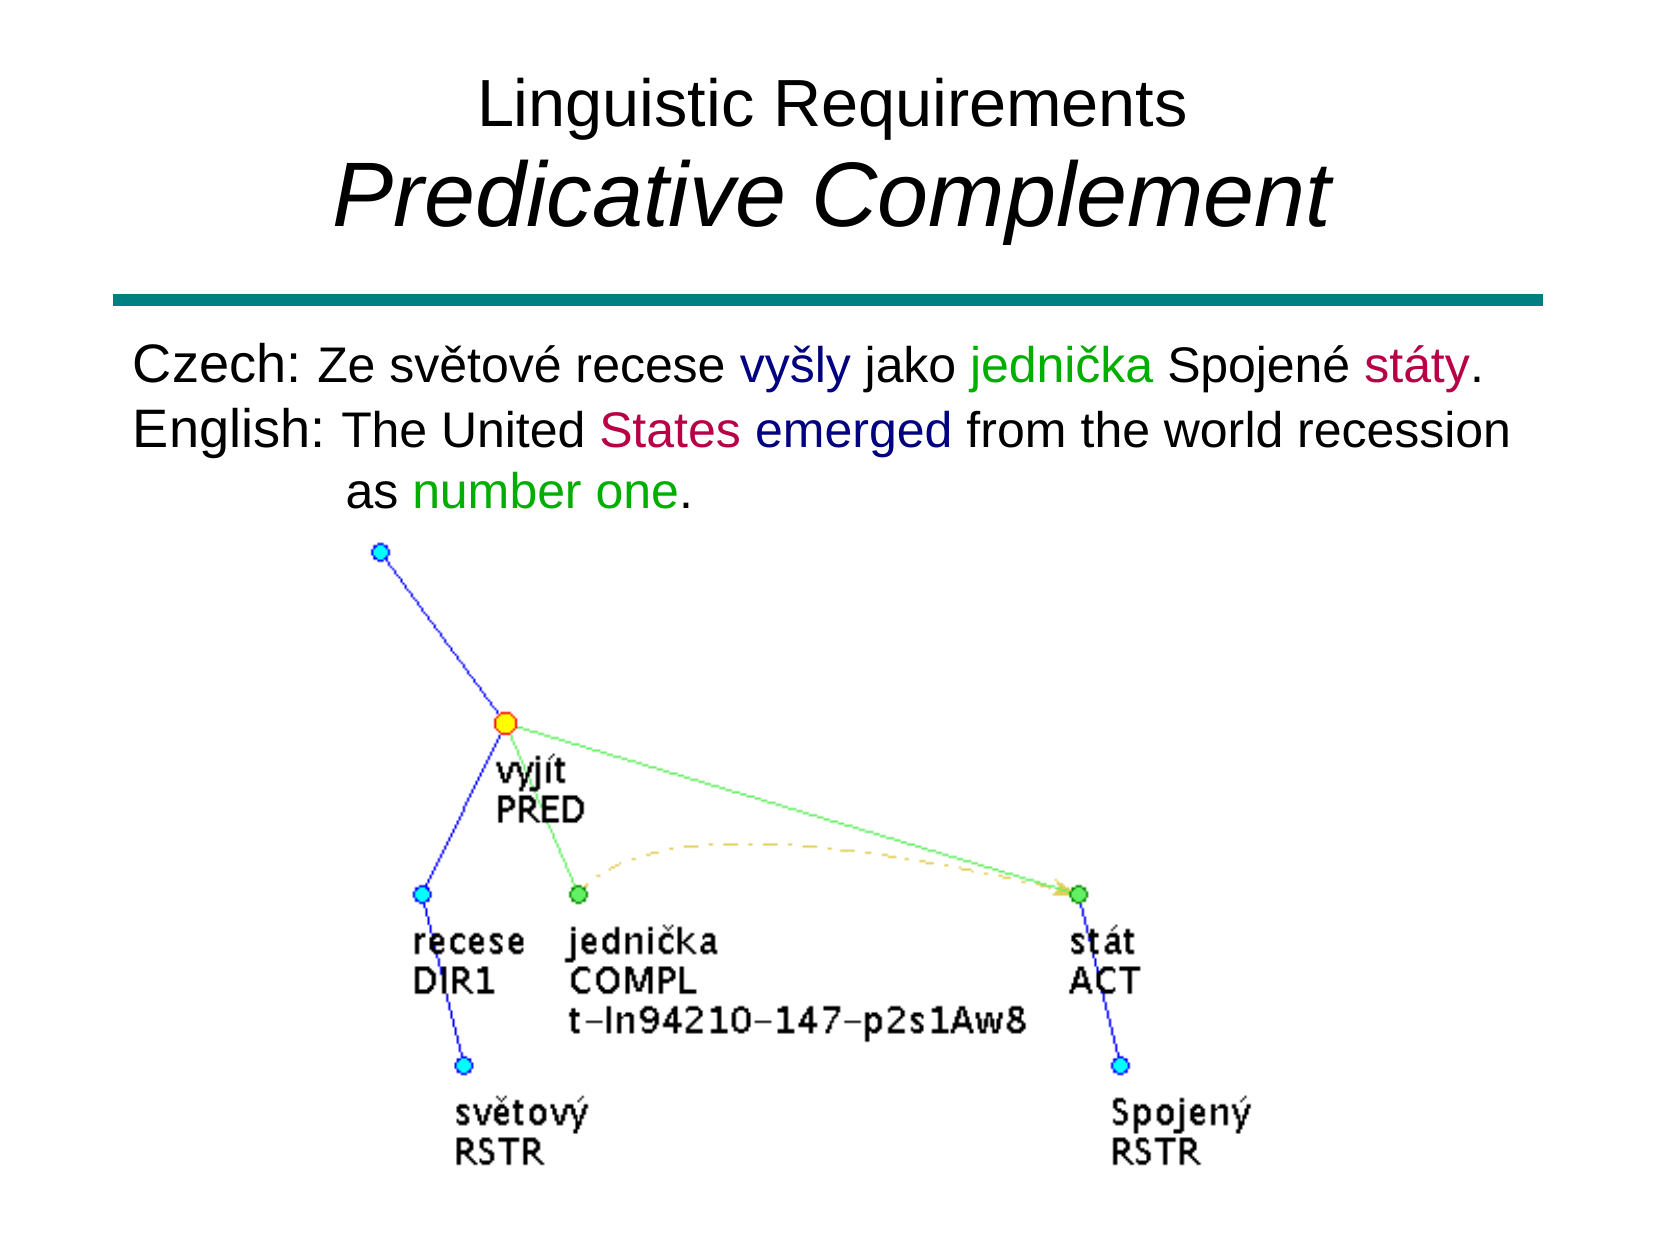

# Linguistic Requirements Predicative Complement
Czech: Ze světové recese vyšly jako jednička Spojené státy.
English: The United States emerged from the world recession as number one.